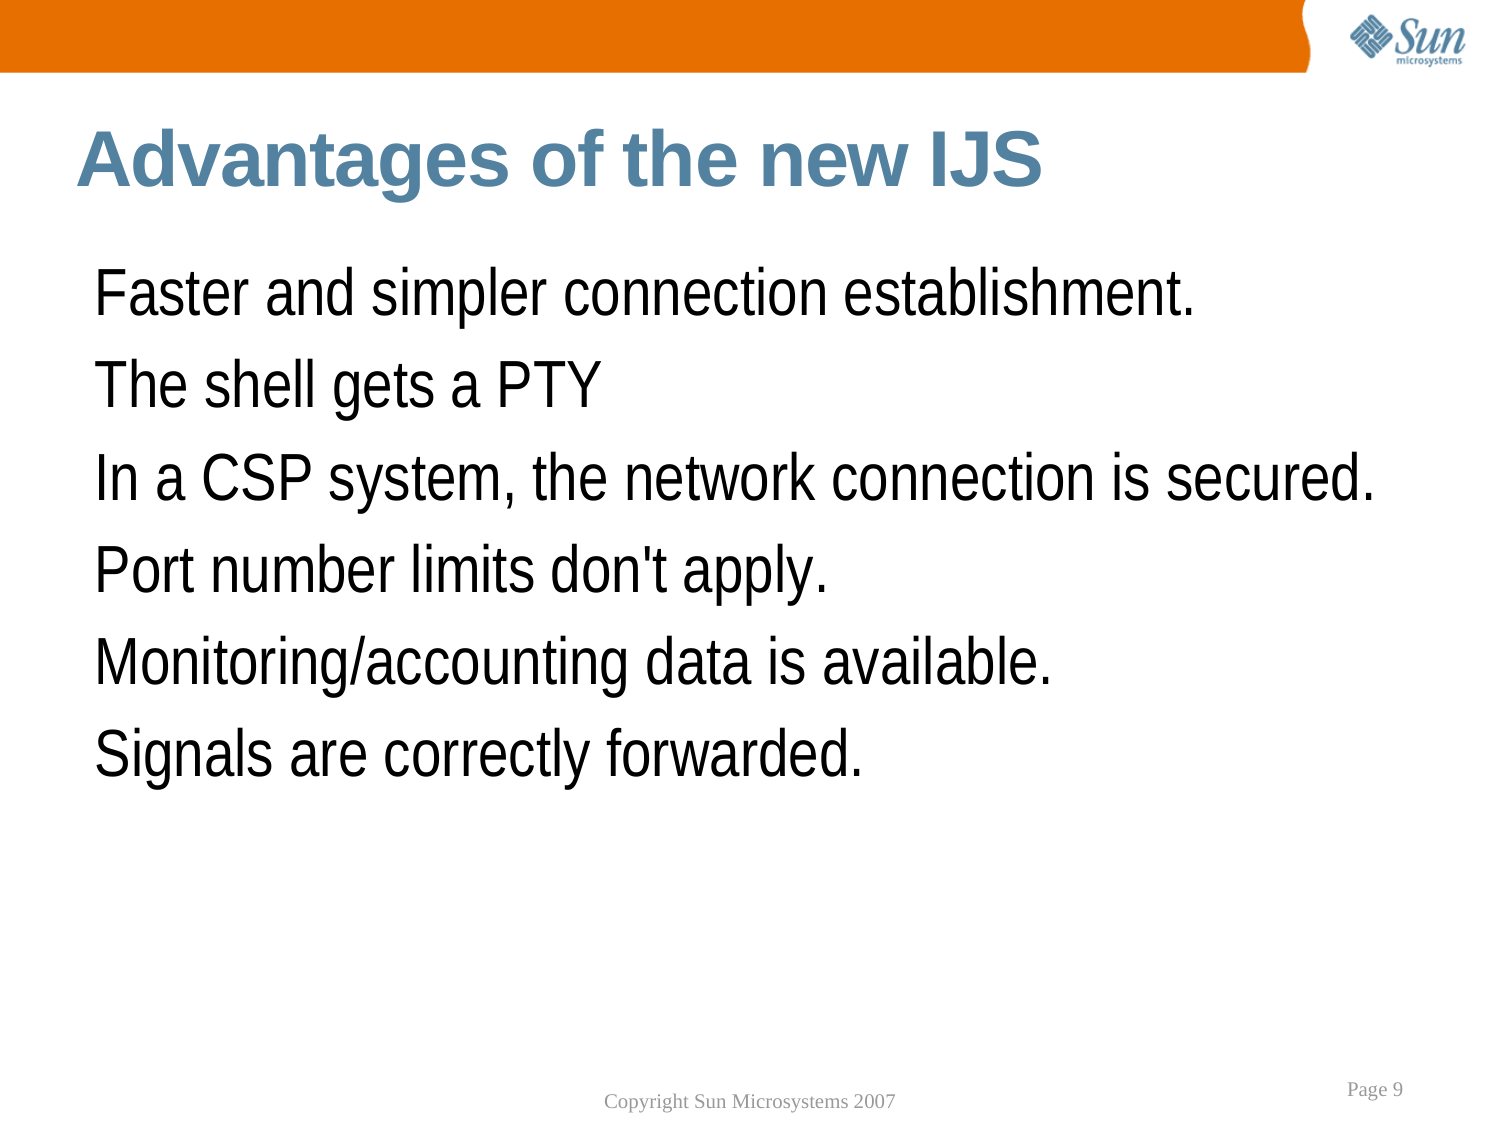

# Advantages of the new IJS
Faster and simpler connection establishment.
The shell gets a PTY
In a CSP system, the network connection is secured.
Port number limits don't apply.
Monitoring/accounting data is available.
Signals are correctly forwarded.